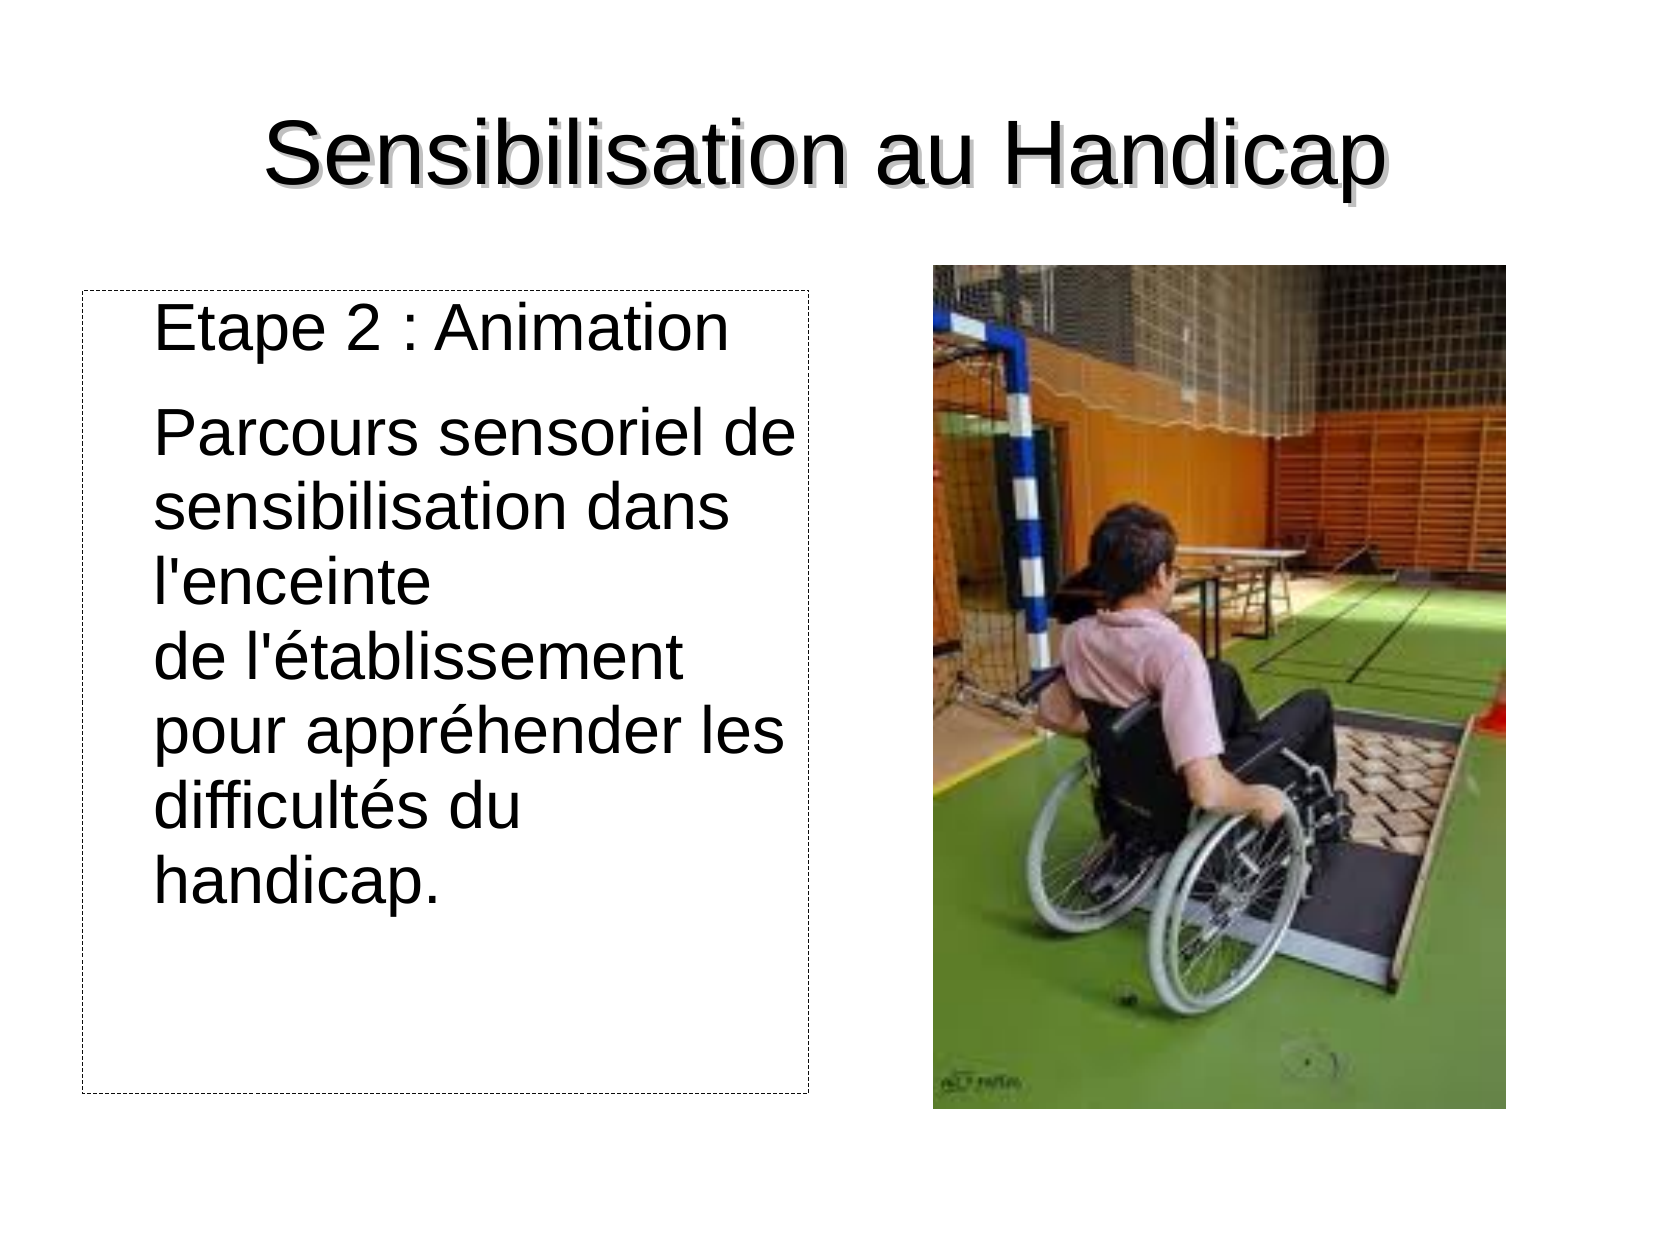

# Sensibilisation au Handicap
Etape 2 : Animation
Parcours sensoriel de sensibilisation dans l'enceinte de l'établissement pour appréhender les difficultés du handicap.